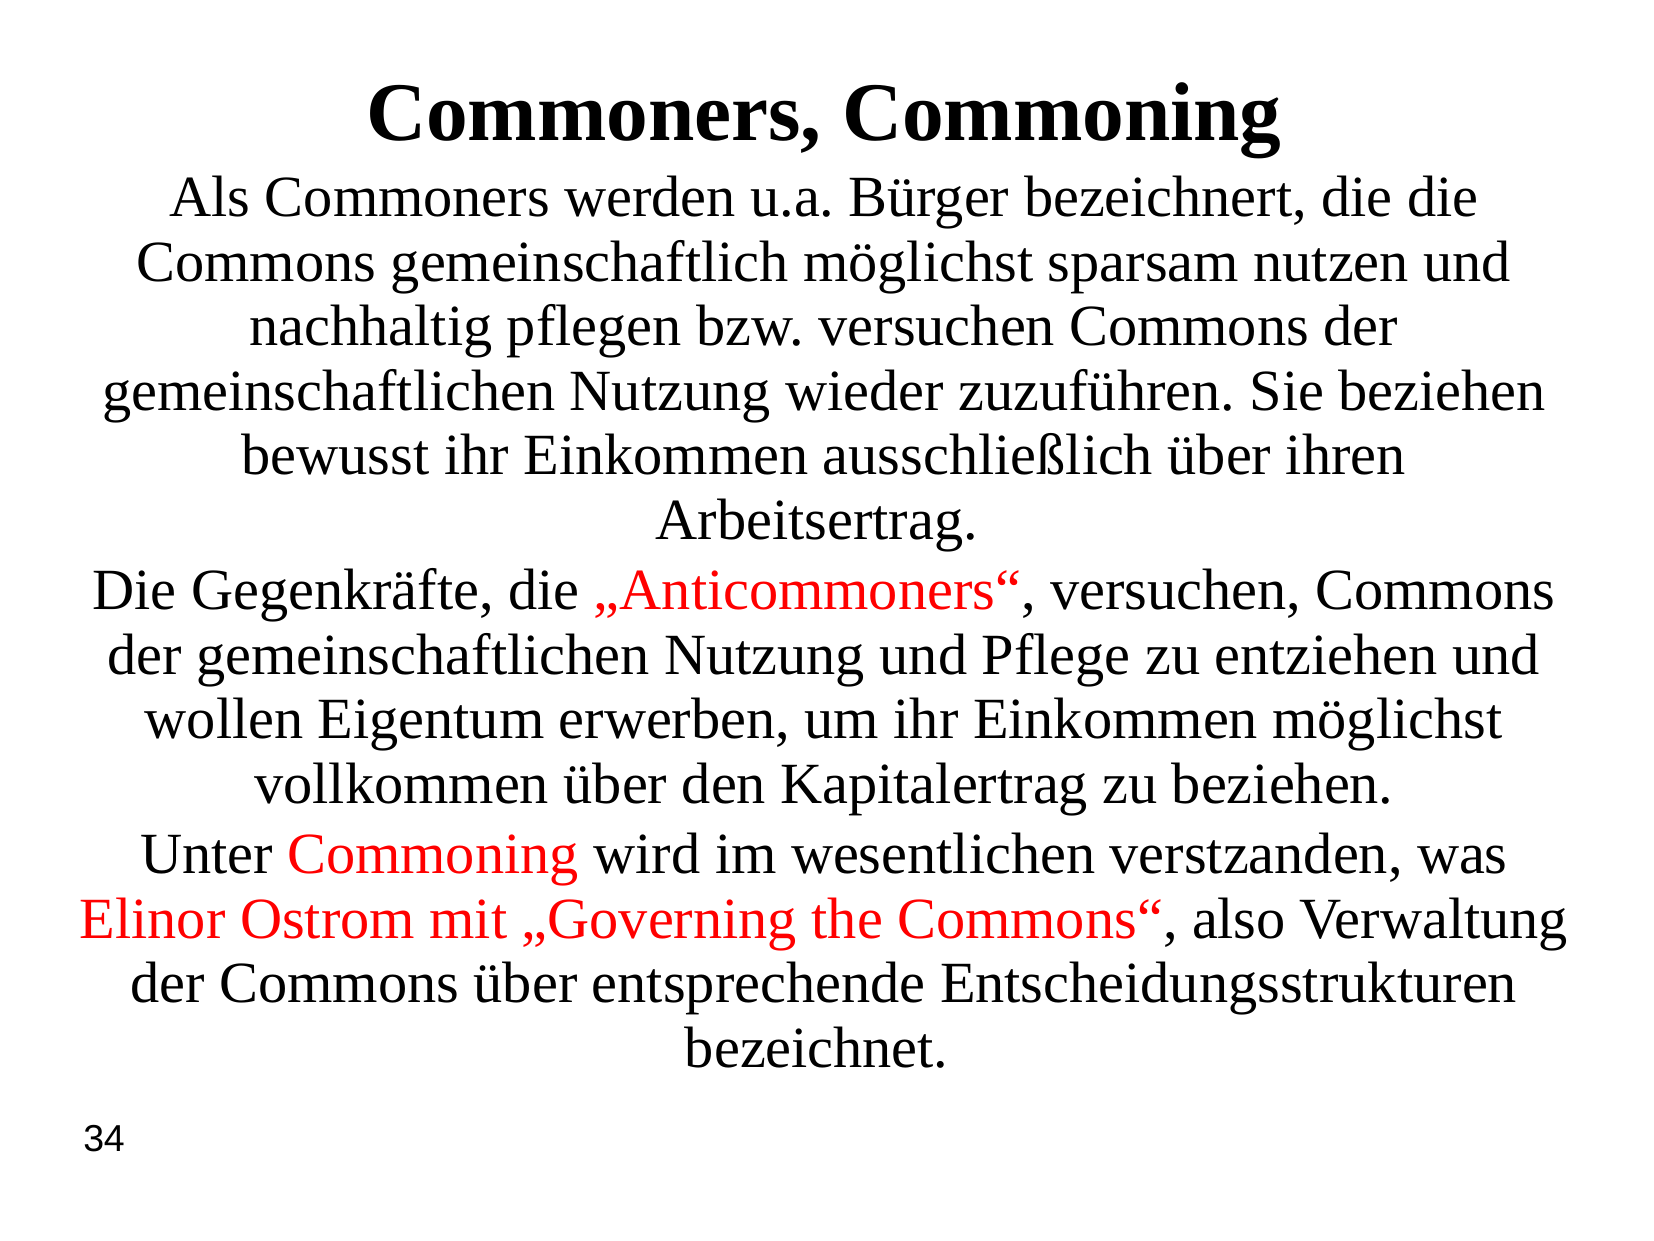

Commoners, Commoning
Als Commoners werden u.a. Bürger bezeichnert, die die Commons gemeinschaftlich möglichst sparsam nutzen und nachhaltig pflegen bzw. versuchen Commons der gemeinschaftlichen Nutzung wieder zuzuführen. Sie beziehen bewusst ihr Einkommen ausschließlich über ihren Arbeitsertrag.
Die Gegenkräfte, die „Anticommoners“, versuchen, Commons der gemeinschaftlichen Nutzung und Pflege zu entziehen und wollen Eigentum erwerben, um ihr Einkommen möglichst vollkommen über den Kapitalertrag zu beziehen.
Unter Commoning wird im wesentlichen verstzanden, was Elinor Ostrom mit „Governing the Commons“, also Verwaltung der Commons über entsprechende Entscheidungsstrukturen bezeichnet.